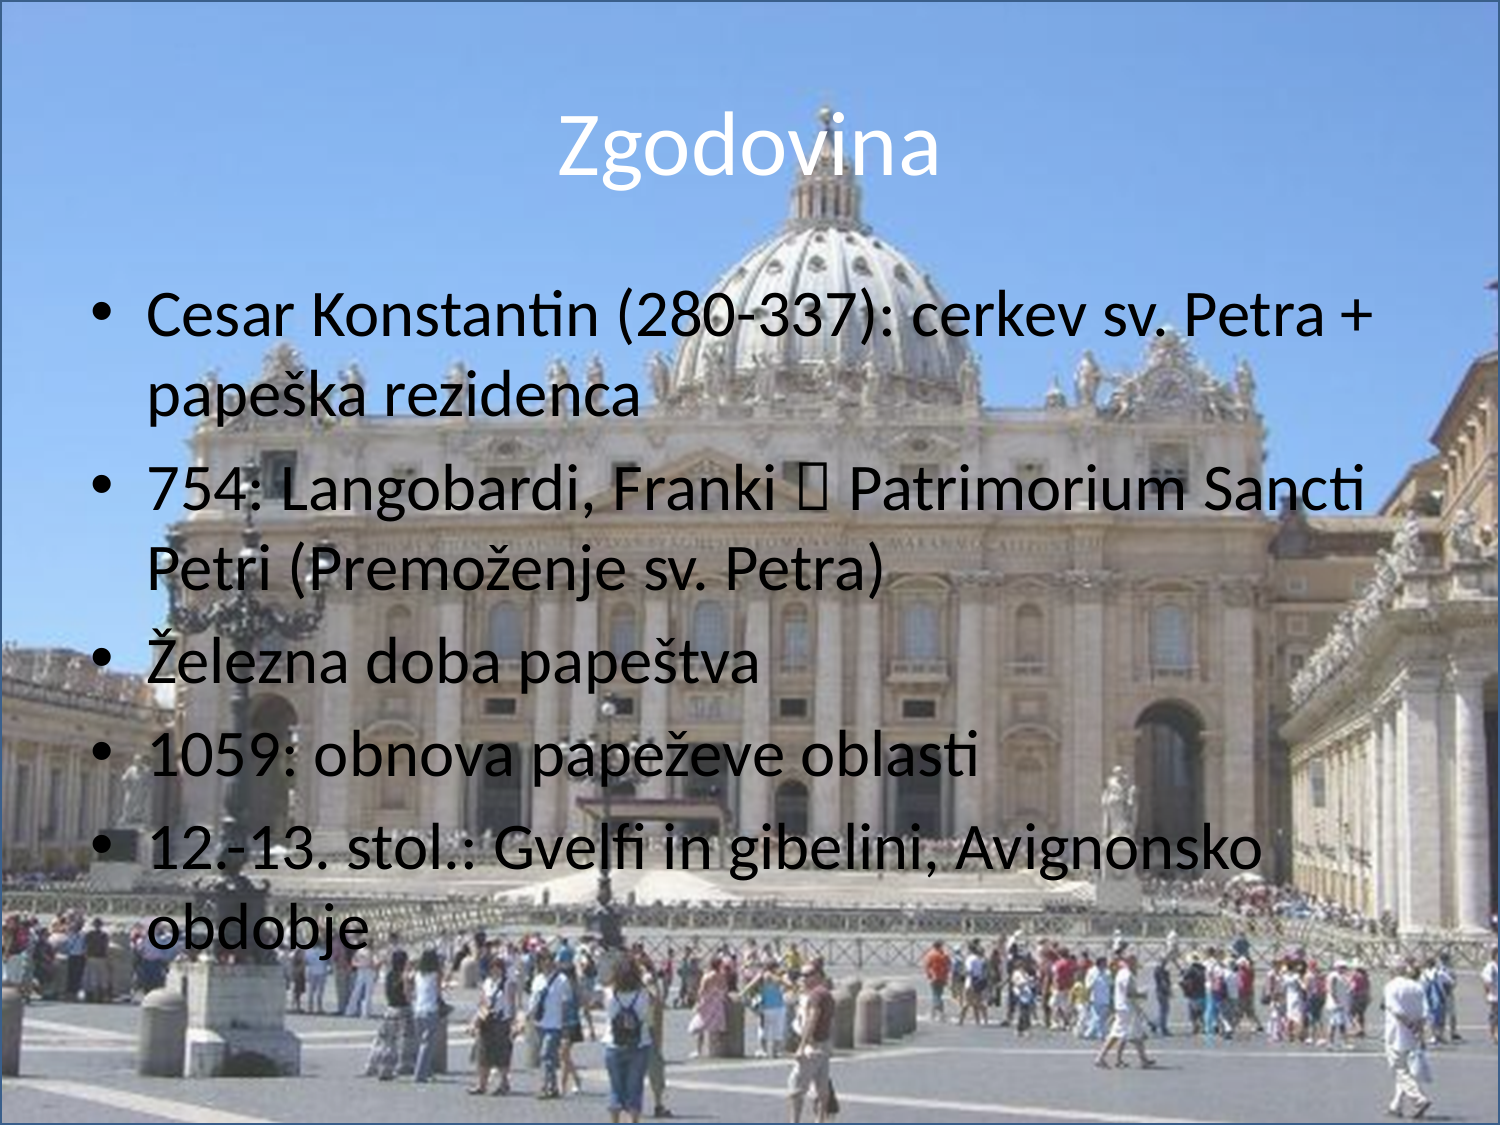

# Zgodovina
Cesar Konstantin (280-337): cerkev sv. Petra + papeška rezidenca
754: Langobardi, Franki  Patrimorium Sancti Petri (Premoženje sv. Petra)
Železna doba papeštva
1059: obnova papeževe oblasti
12.-13. stol.: Gvelfi in gibelini, Avignonsko obdobje